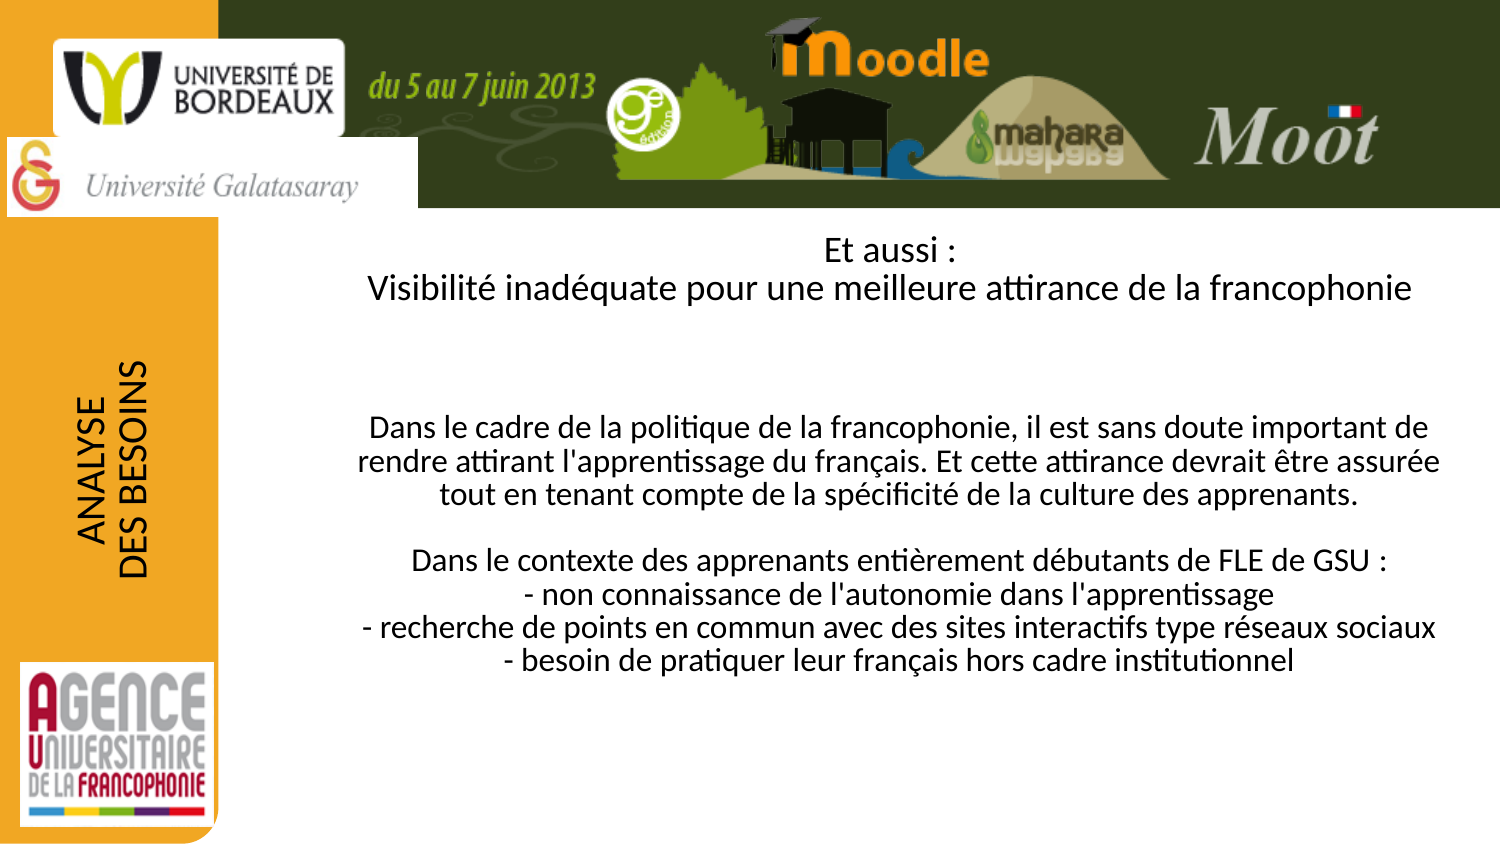

# Et aussi : Visibilité inadéquate pour une meilleure attirance de la francophonie
Dans le cadre de la politique de la francophonie, il est sans doute important de rendre attirant l'apprentissage du français. Et cette attirance devrait être assurée tout en tenant compte de la spécificité de la culture des apprenants.
Dans le contexte des apprenants entièrement débutants de FLE de GSU :
- non connaissance de l'autonomie dans l'apprentissage
- recherche de points en commun avec des sites interactifs type réseaux sociaux
- besoin de pratiquer leur français hors cadre institutionnel
ANALYSE
DES BESOINS